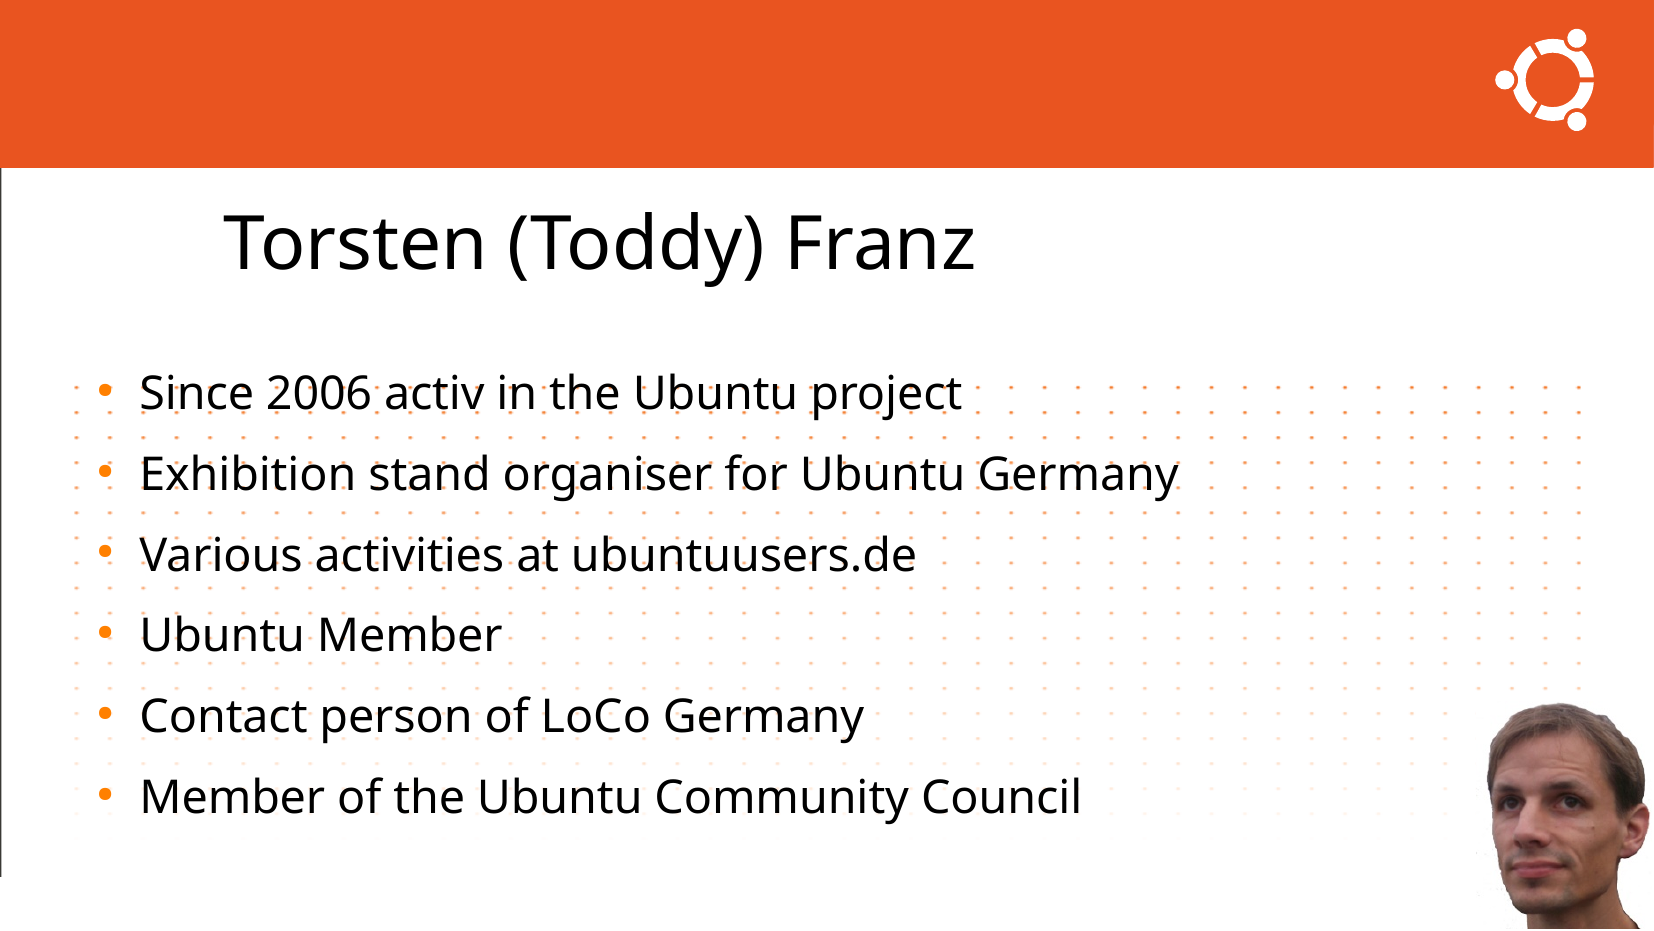

Torsten (Toddy) Franz
# Since 2006 activ in the Ubuntu project
Exhibition stand organiser for Ubuntu Germany
Various activities at ubuntuusers.de
Ubuntu Member
Contact person of LoCo Germany
Member of the Ubuntu Community Council